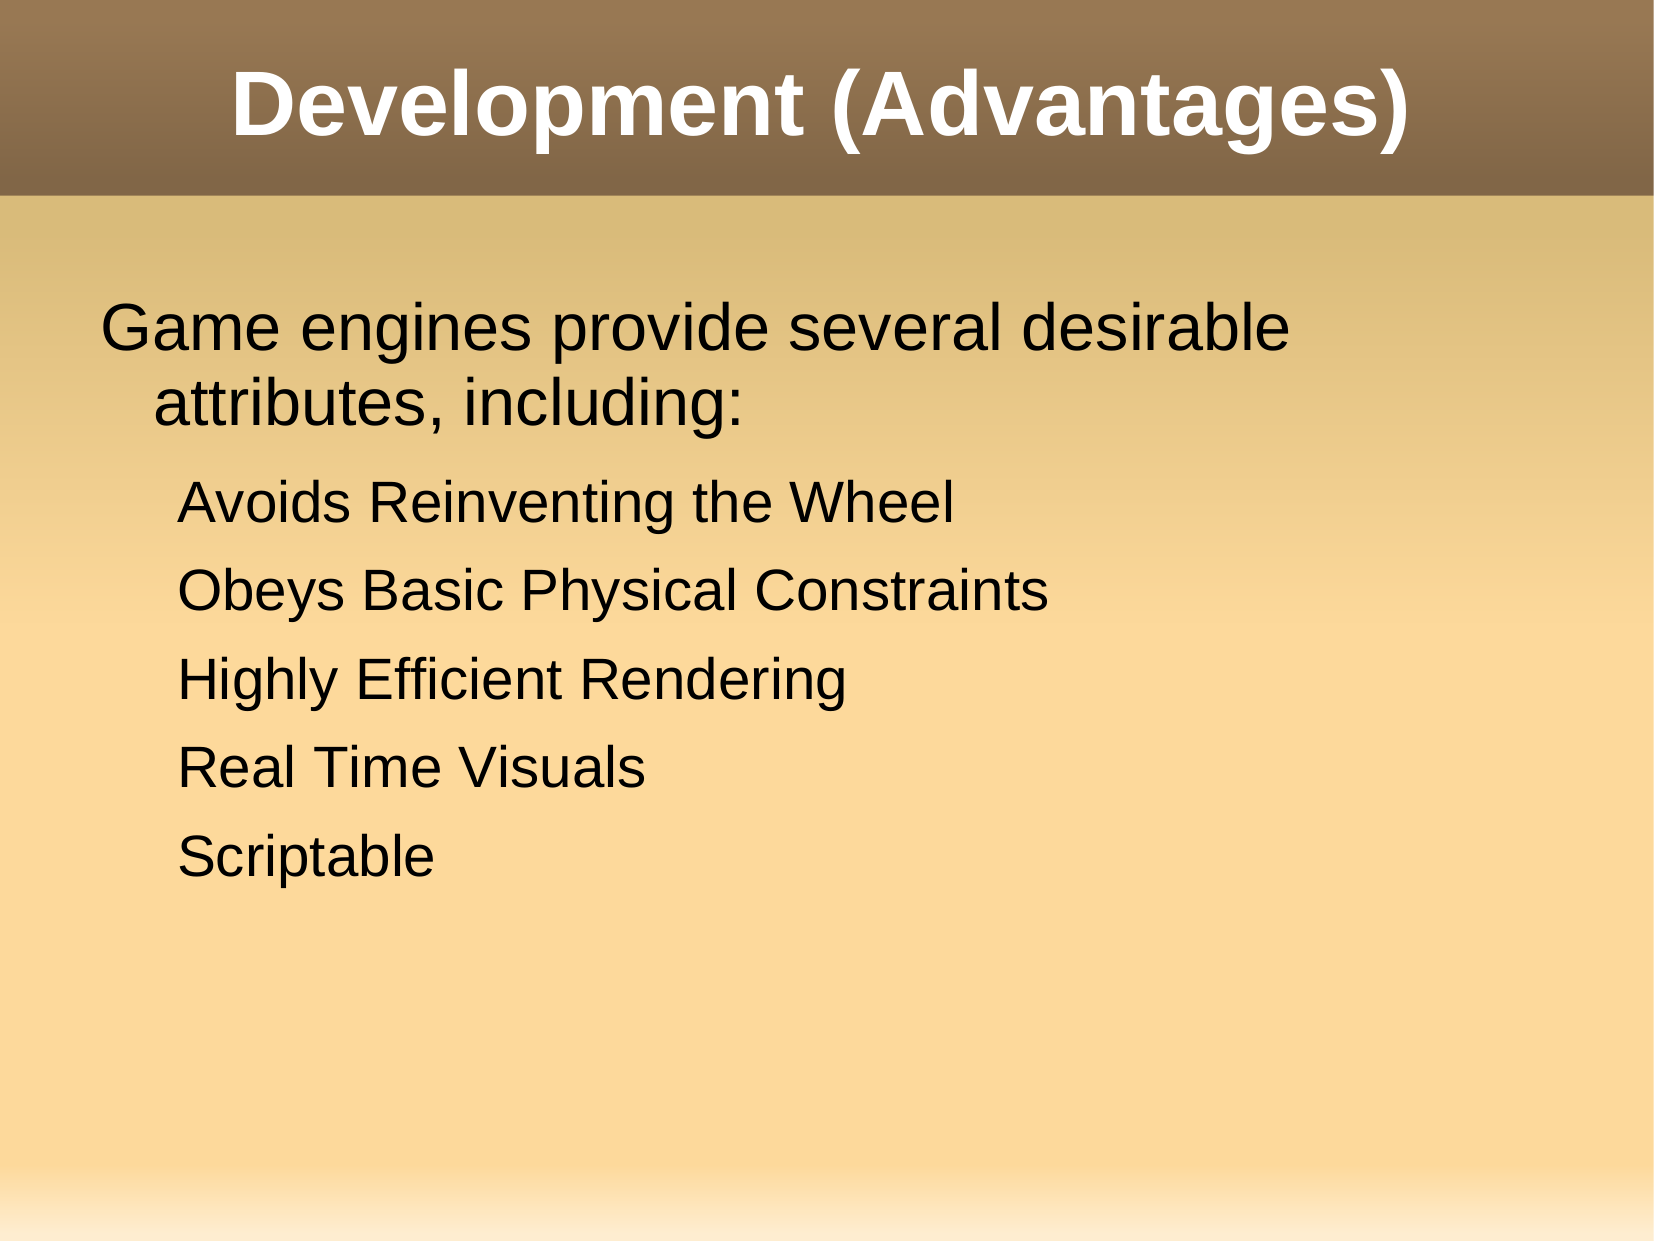

# Development (Advantages)
Game engines provide several desirable attributes, including:
Avoids Reinventing the Wheel
Obeys Basic Physical Constraints
Highly Efficient Rendering
Real Time Visuals
Scriptable